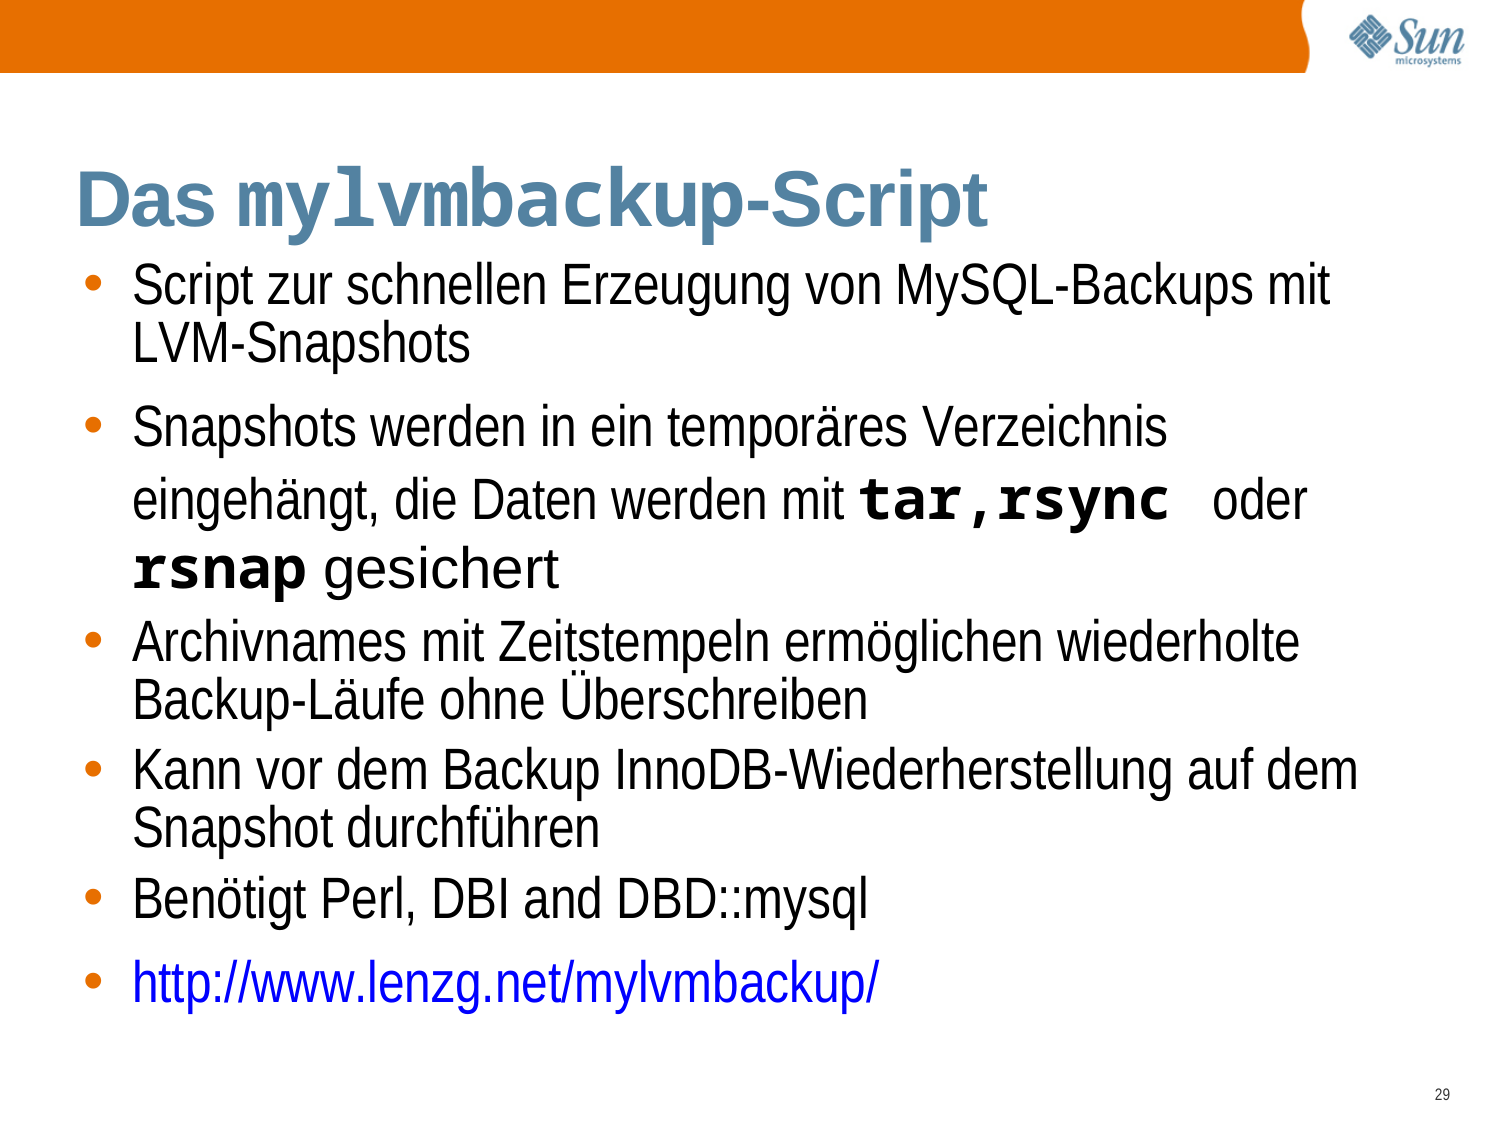

# Das mylvmbackup-Script
Script zur schnellen Erzeugung von MySQL-Backups mit LVM-Snapshots
Snapshots werden in ein temporäres Verzeichnis eingehängt, die Daten werden mit tar,rsync oder rsnap gesichert
Archivnames mit Zeitstempeln ermöglichen wiederholte Backup-Läufe ohne Überschreiben
Kann vor dem Backup InnoDB-Wiederherstellung auf dem Snapshot durchführen
Benötigt Perl, DBI and DBD::mysql
http://www.lenzg.net/mylvmbackup/